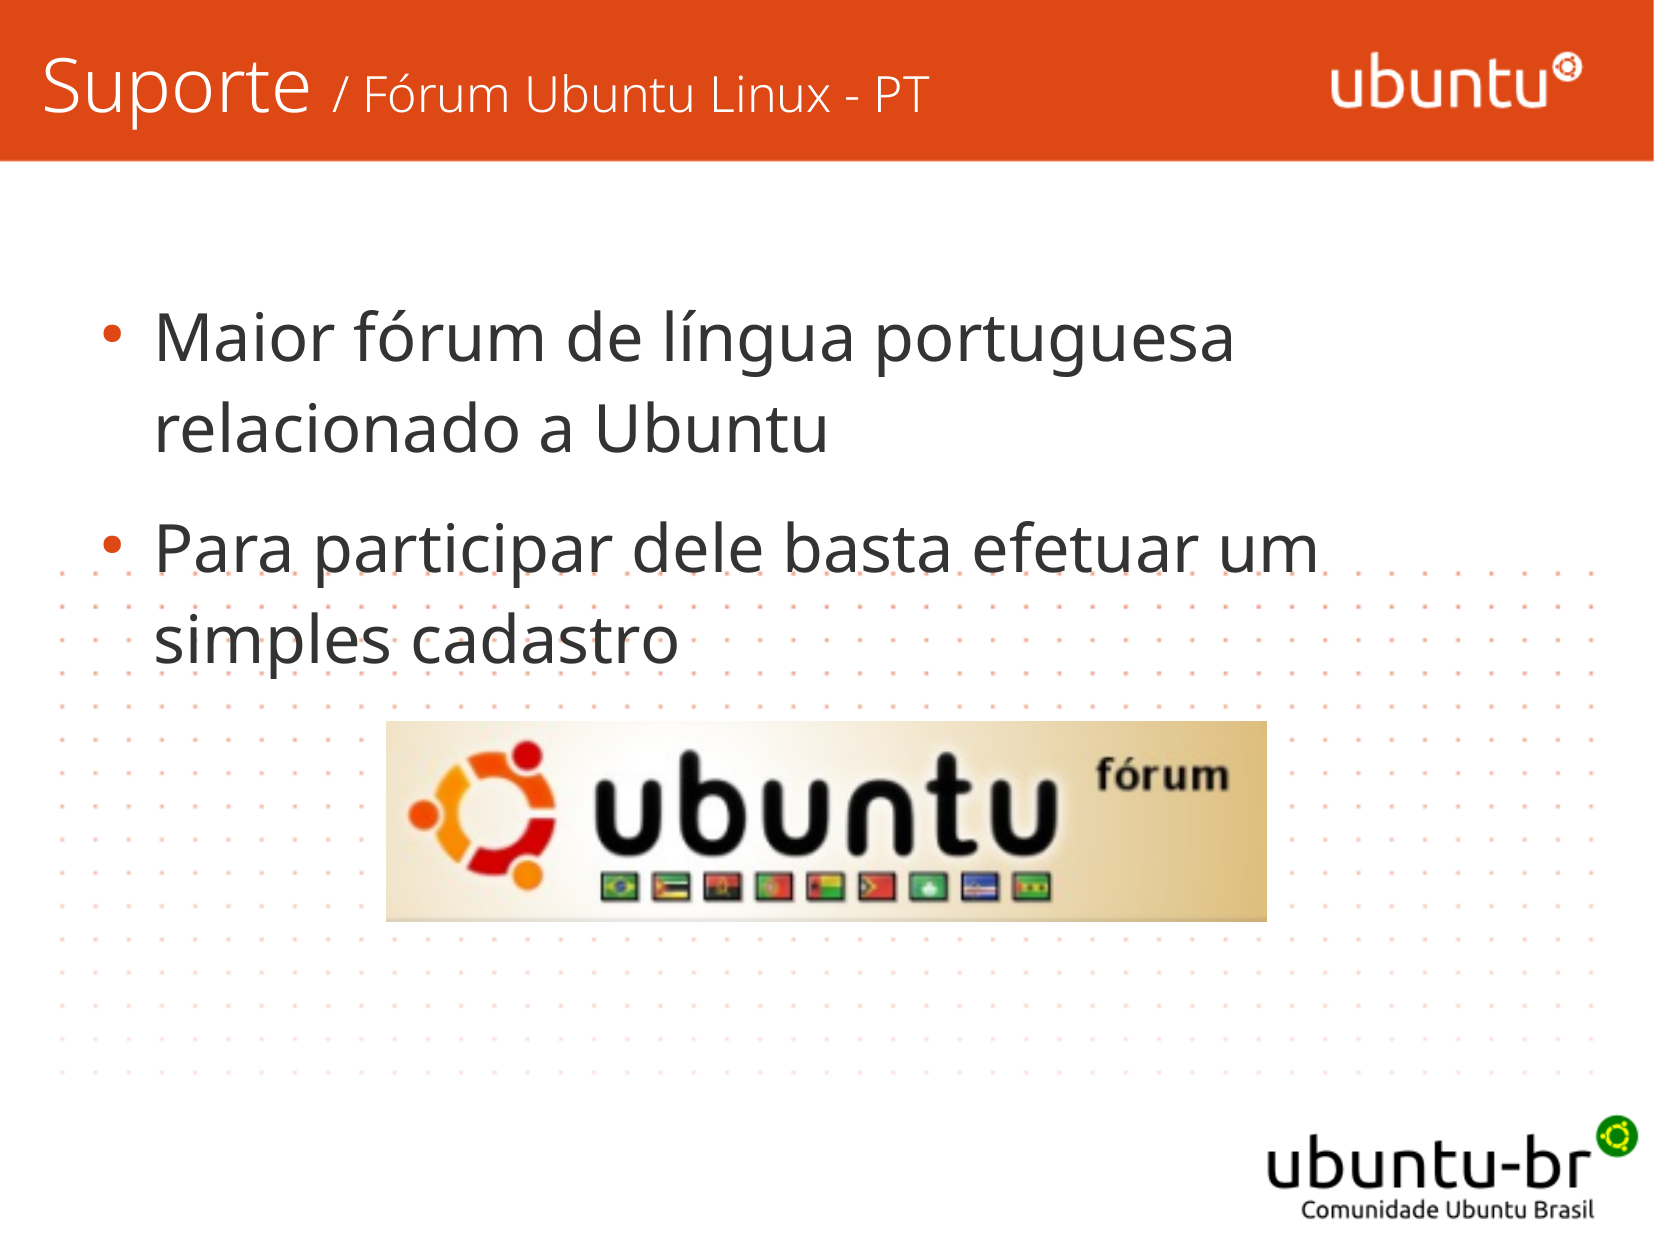

# Suporte / Fórum Ubuntu Linux - PT
Maior fórum de língua portuguesa relacionado a Ubuntu
Para participar dele basta efetuar um simples cadastro